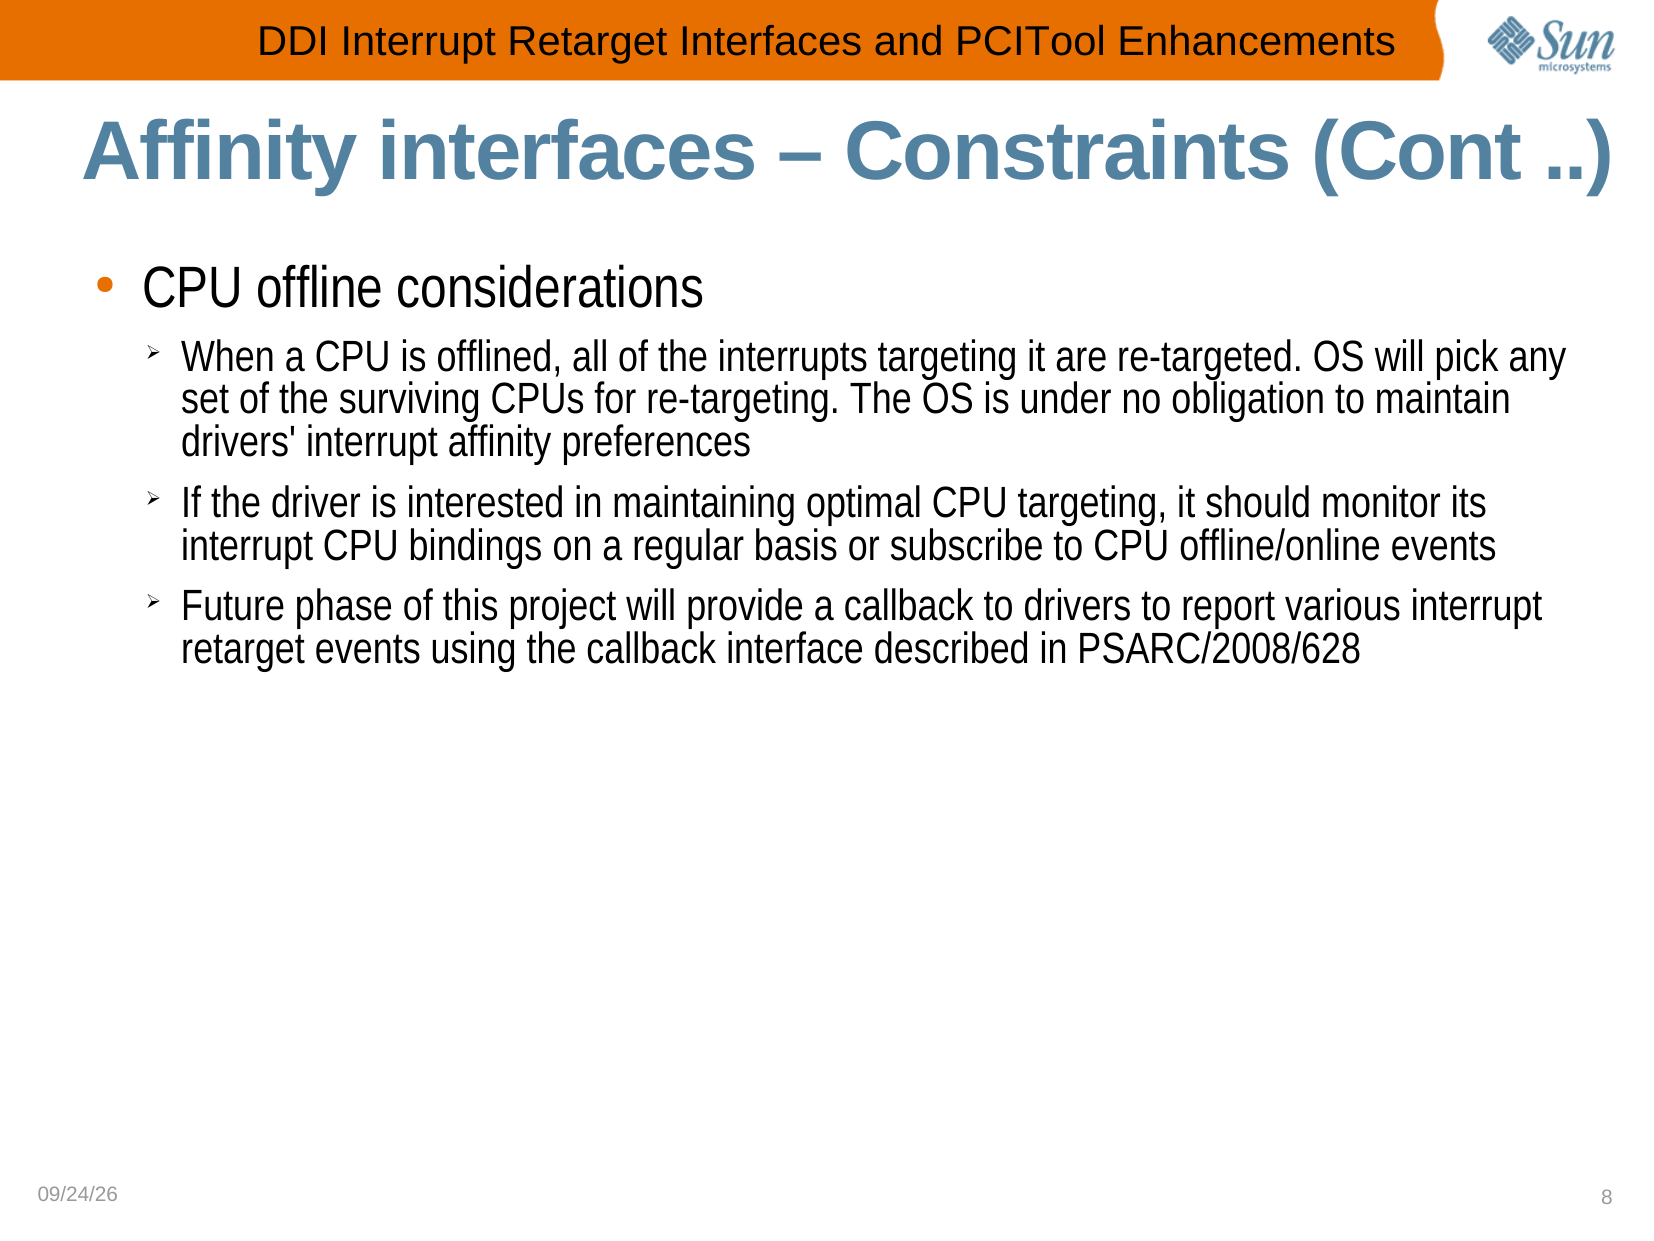

# Affinity interfaces – Constraints (Cont ..)
CPU offline considerations
When a CPU is offlined, all of the interrupts targeting it are re-targeted. OS will pick any set of the surviving CPUs for re-targeting. The OS is under no obligation to maintain drivers' interrupt affinity preferences
If the driver is interested in maintaining optimal CPU targeting, it should monitor its interrupt CPU bindings on a regular basis or subscribe to CPU offline/online events
Future phase of this project will provide a callback to drivers to report various interrupt retarget events using the callback interface described in PSARC/2008/628
8